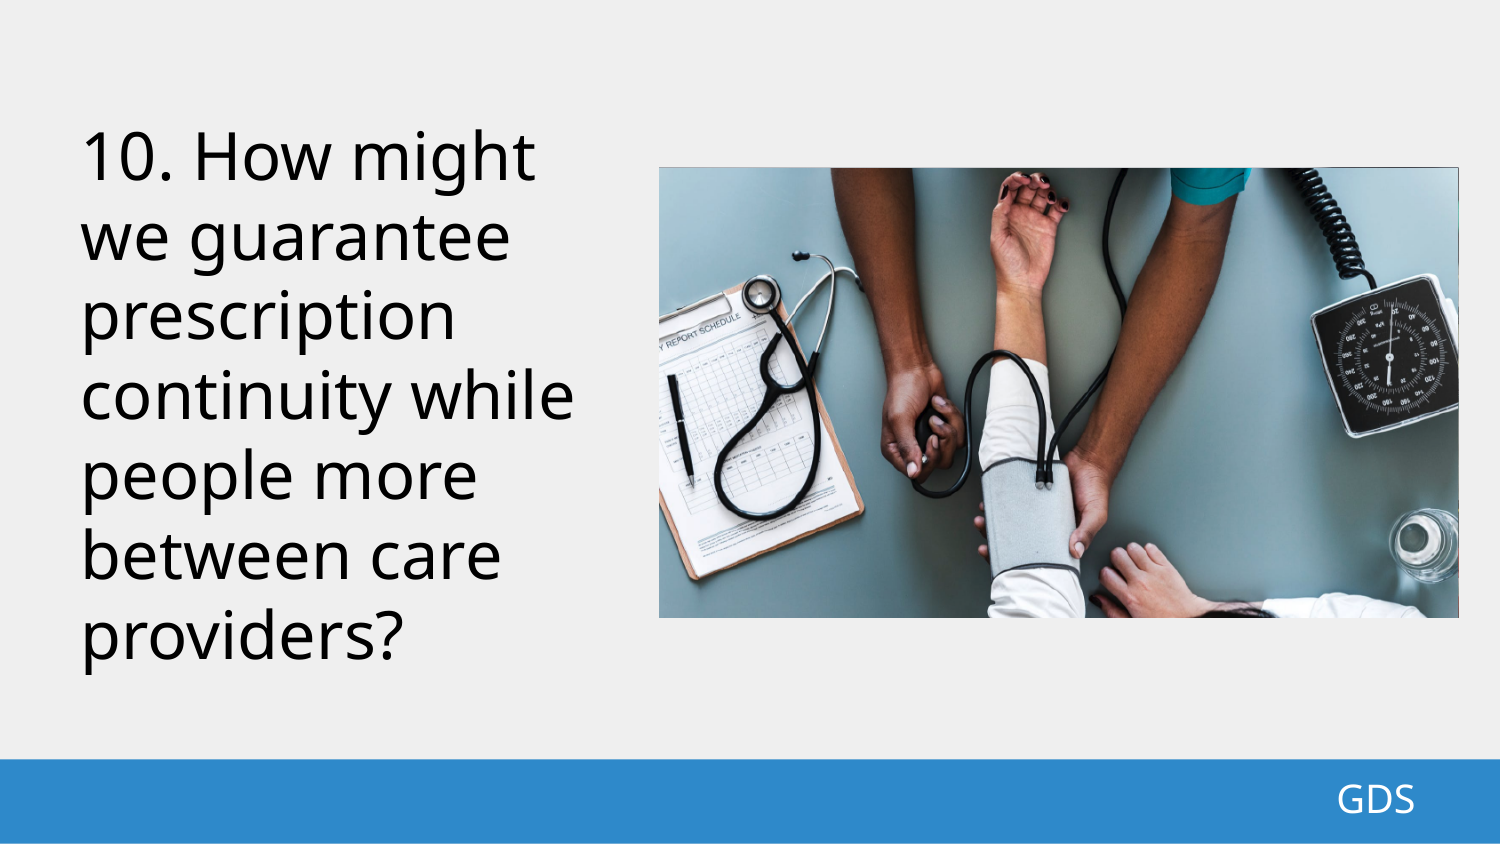

10. How might
we guarantee prescription continuity while people more between care providers?